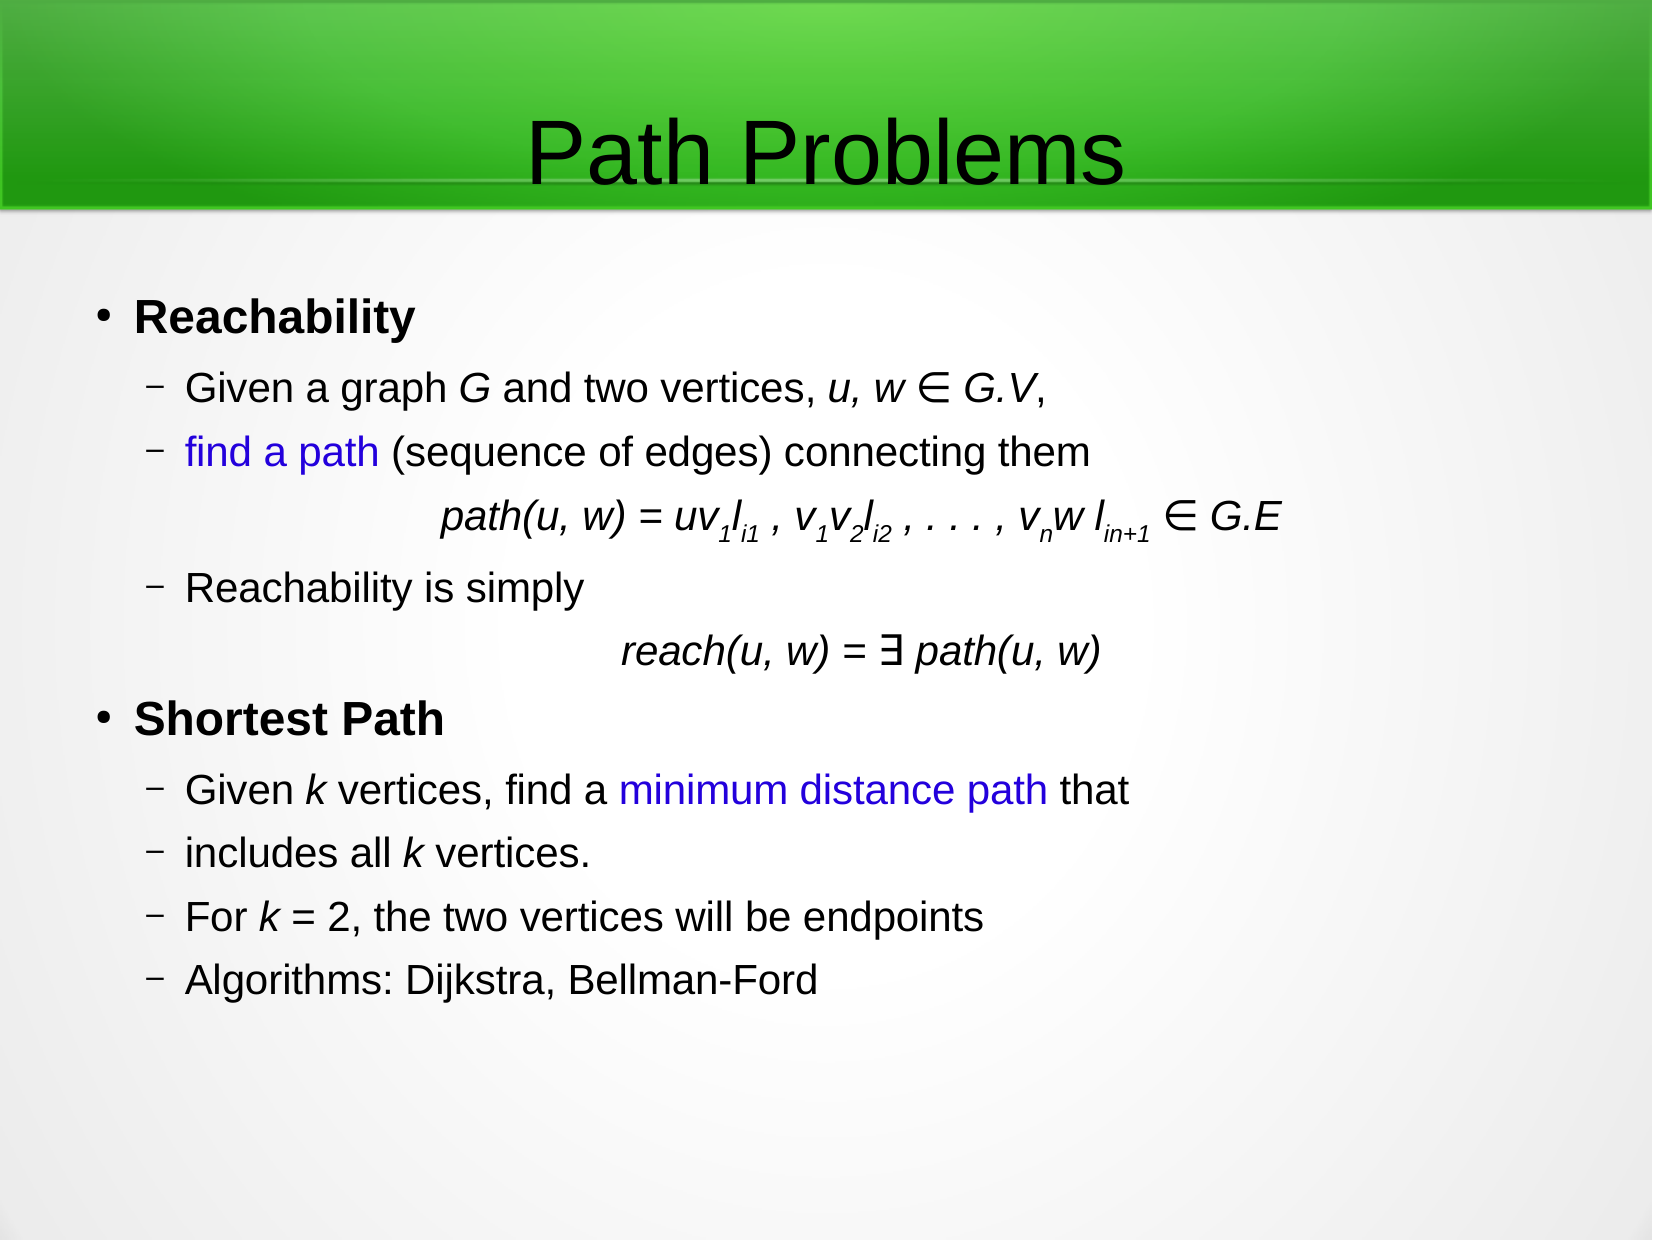

# Path Problems
Reachability
Given a graph G and two vertices, u, w ∈ G.V,
find a path (sequence of edges) connecting them
path(u, w) = uv1li1 , v1v2li2 , . . . , vnw lin+1 ∈ G.E
Reachability is simply
reach(u, w) = ∃ path(u, w)
Shortest Path
Given k vertices, find a minimum distance path that
includes all k vertices.
For k = 2, the two vertices will be endpoints
Algorithms: Dijkstra, Bellman-Ford